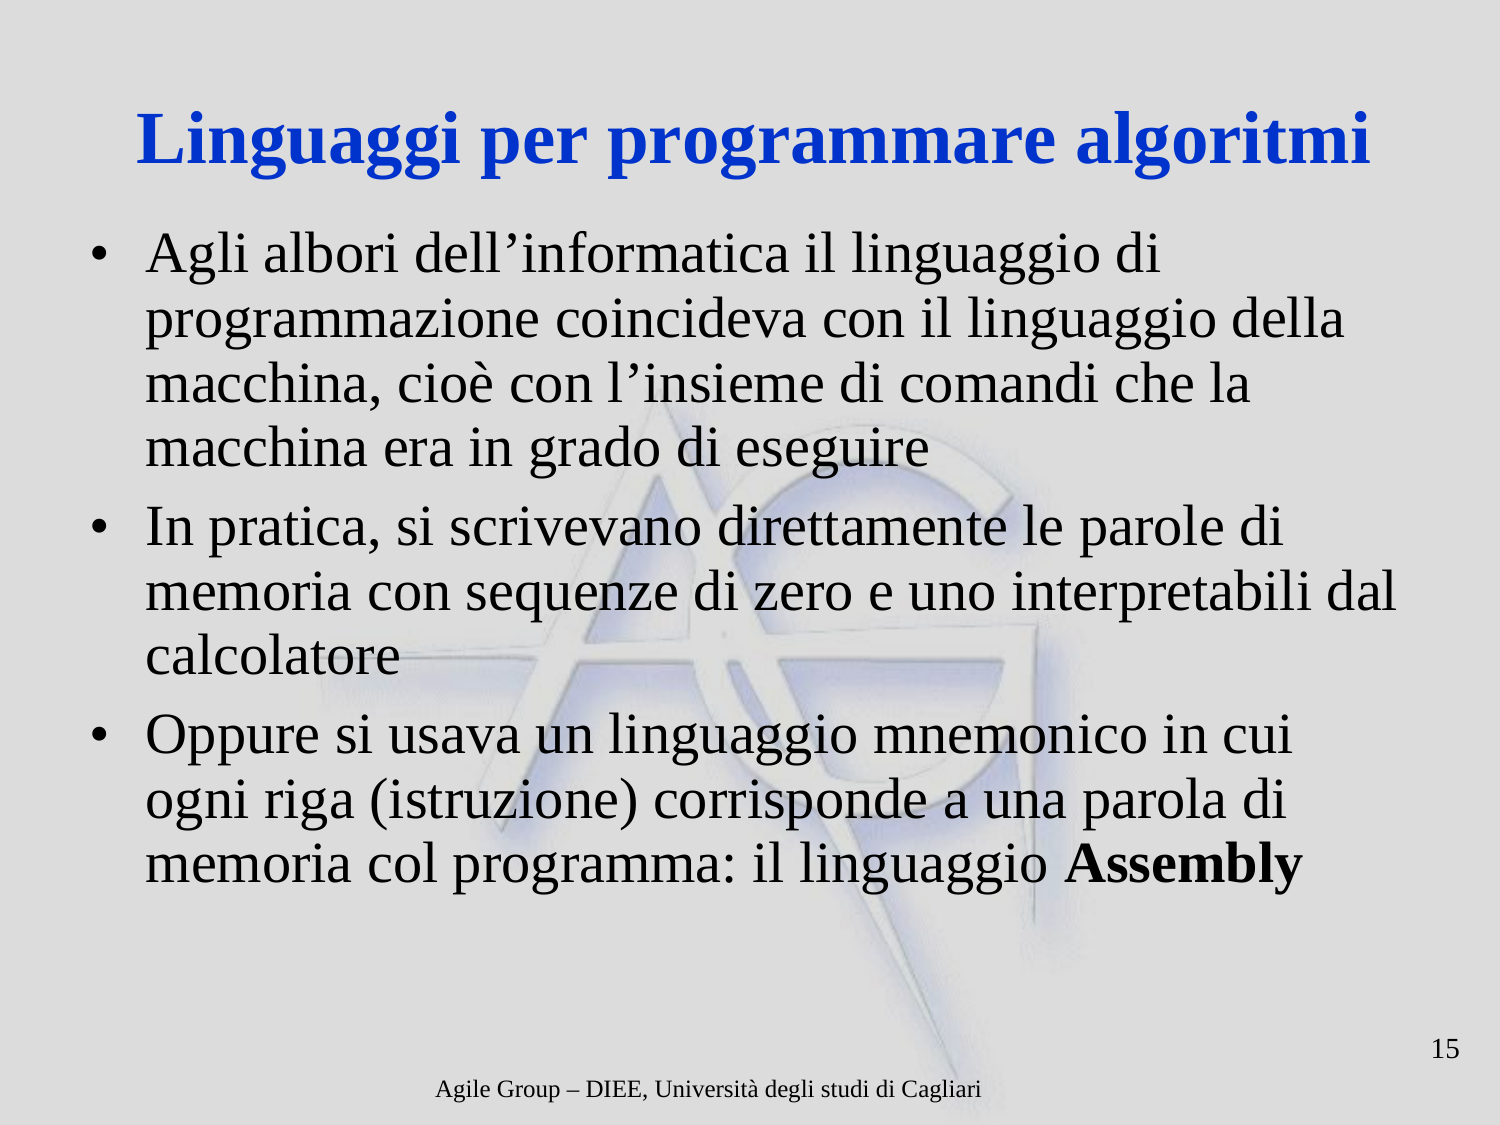

# Linguaggi per programmare algoritmi
Agli albori dell’informatica il linguaggio di programmazione coincideva con il linguaggio della macchina, cioè con l’insieme di comandi che la macchina era in grado di eseguire
In pratica, si scrivevano direttamente le parole di memoria con sequenze di zero e uno interpretabili dal calcolatore
Oppure si usava un linguaggio mnemonico in cui ogni riga (istruzione) corrisponde a una parola di memoria col programma: il linguaggio Assembly
15